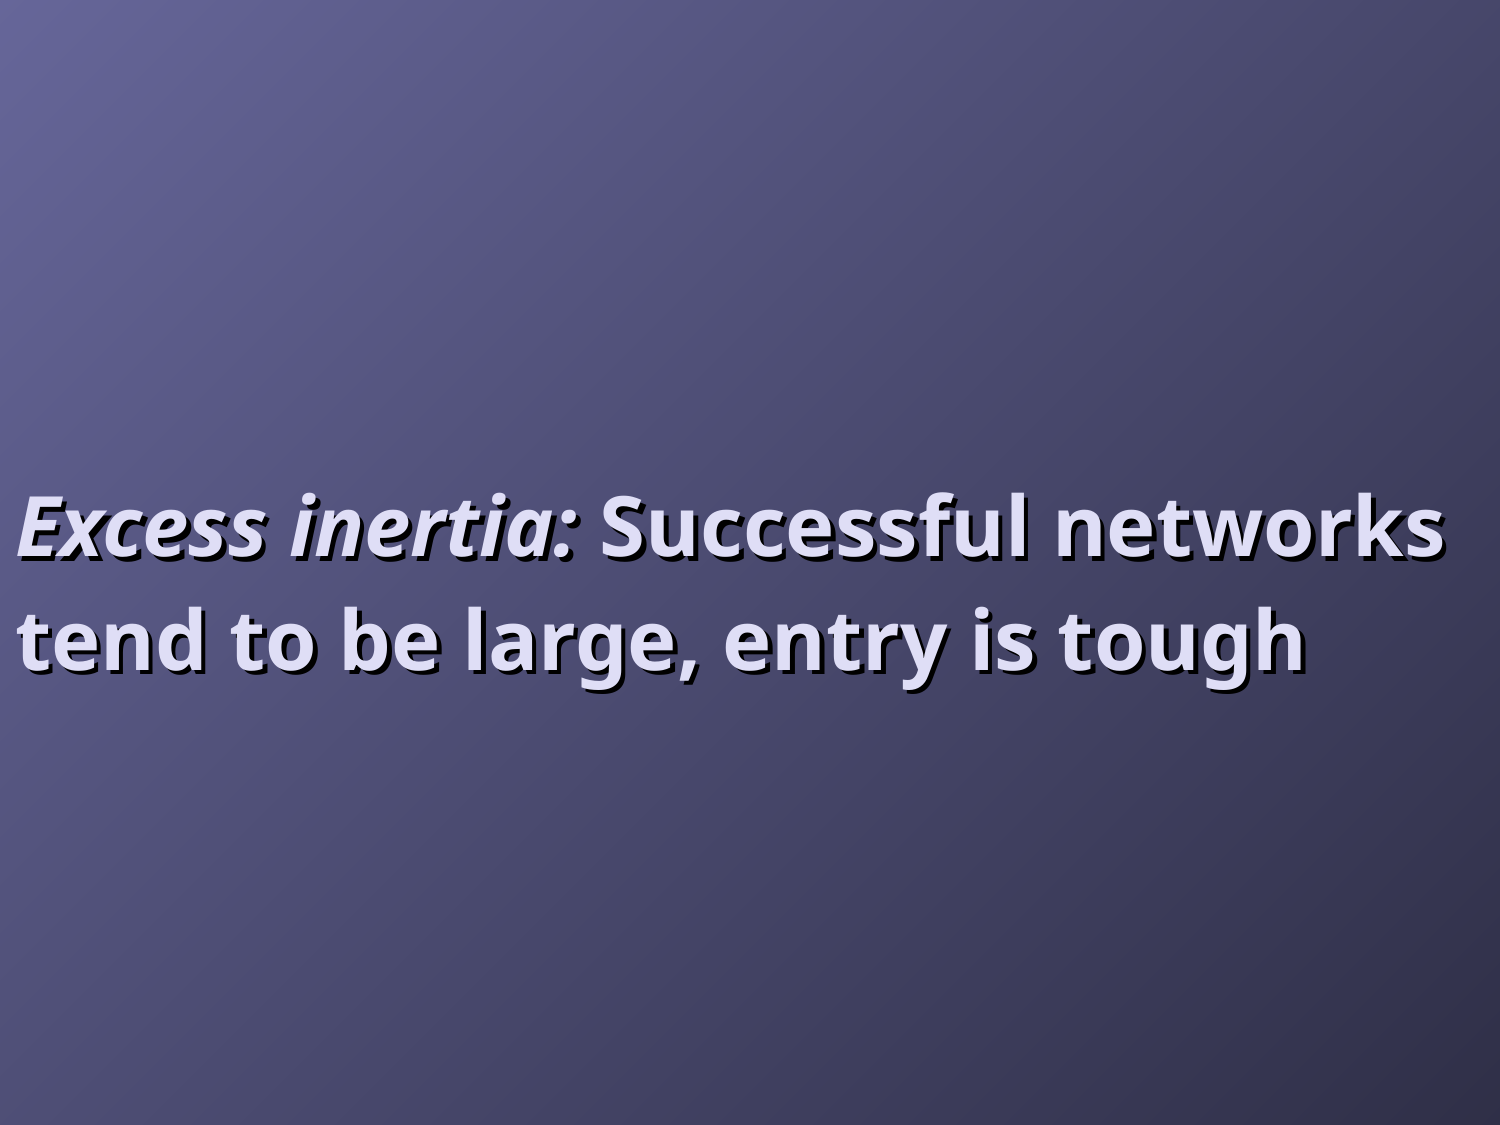

# Excess inertia: Successful networks tend to be large, entry is tough